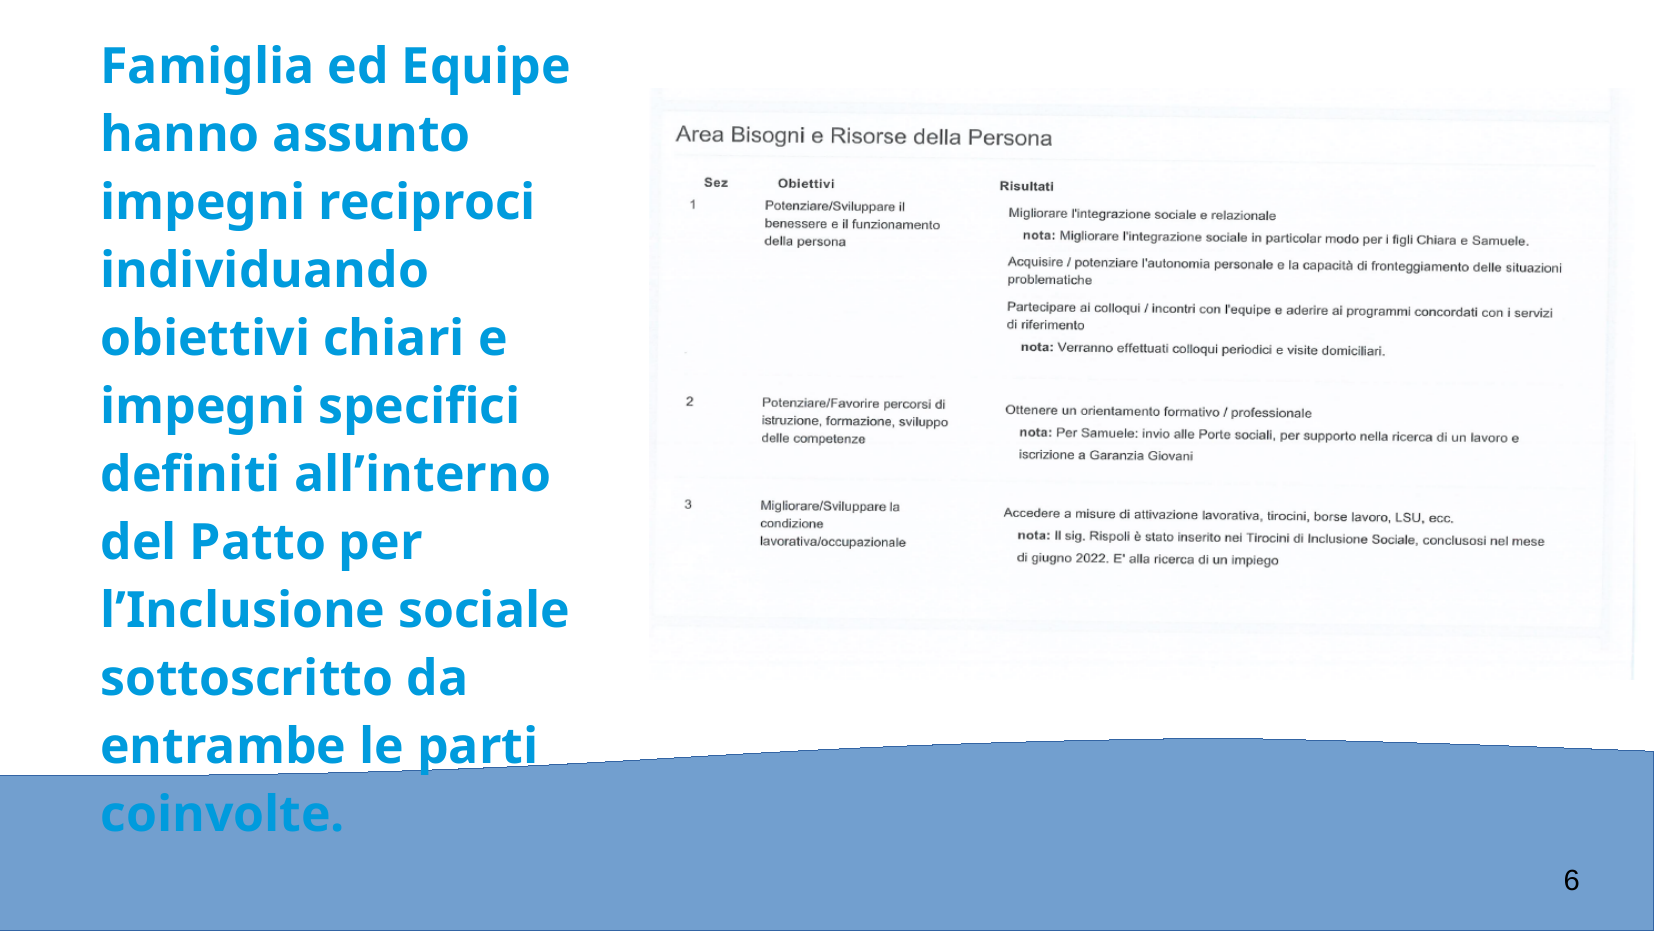

# Famiglia ed Equipe hanno assunto impegni reciproci individuando obiettivi chiari e impegni specifici definiti all’interno del Patto per l’Inclusione sociale sottoscritto da entrambe le parti coinvolte.